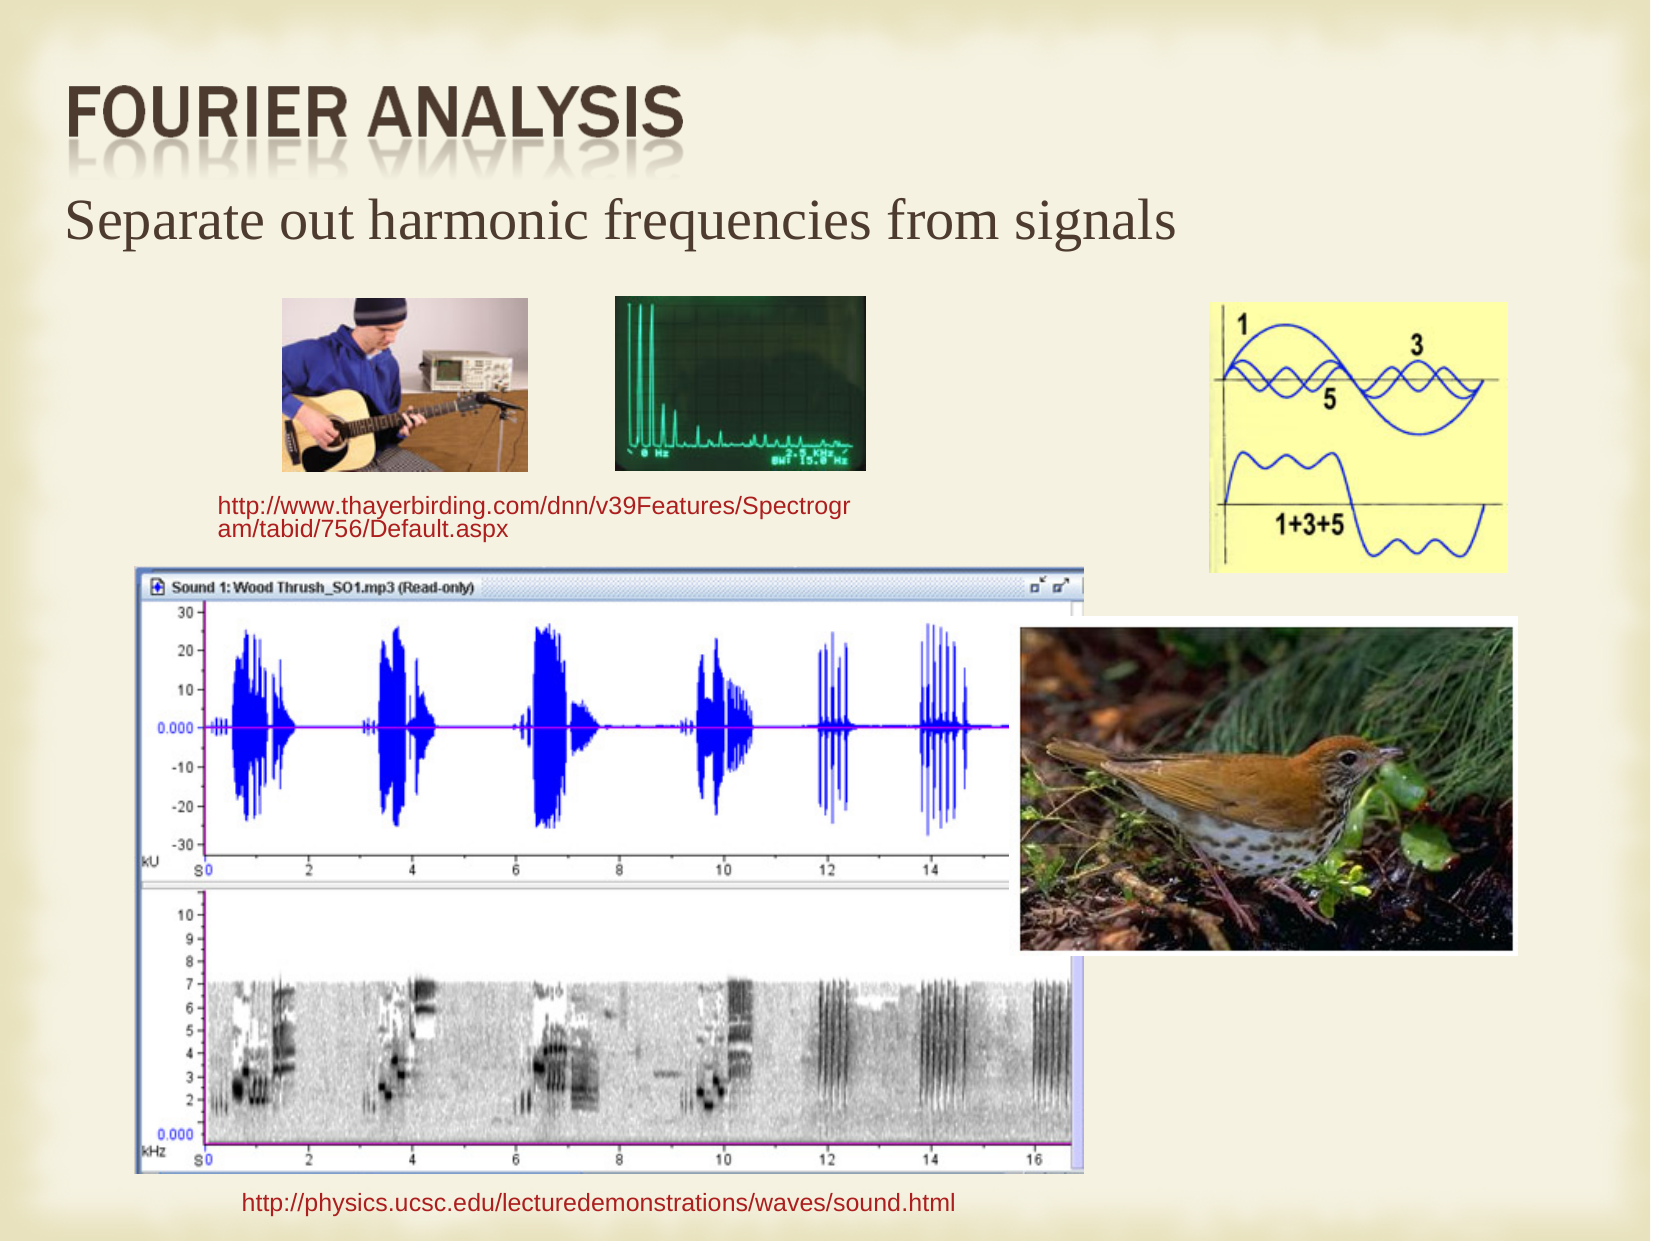

# Separate out harmonic frequencies from signals
http://www.thayerbirding.com/dnn/v39Features/Spectrogram/tabid/756/Default.aspx
http://physics.ucsc.edu/lecturedemonstrations/waves/sound.html